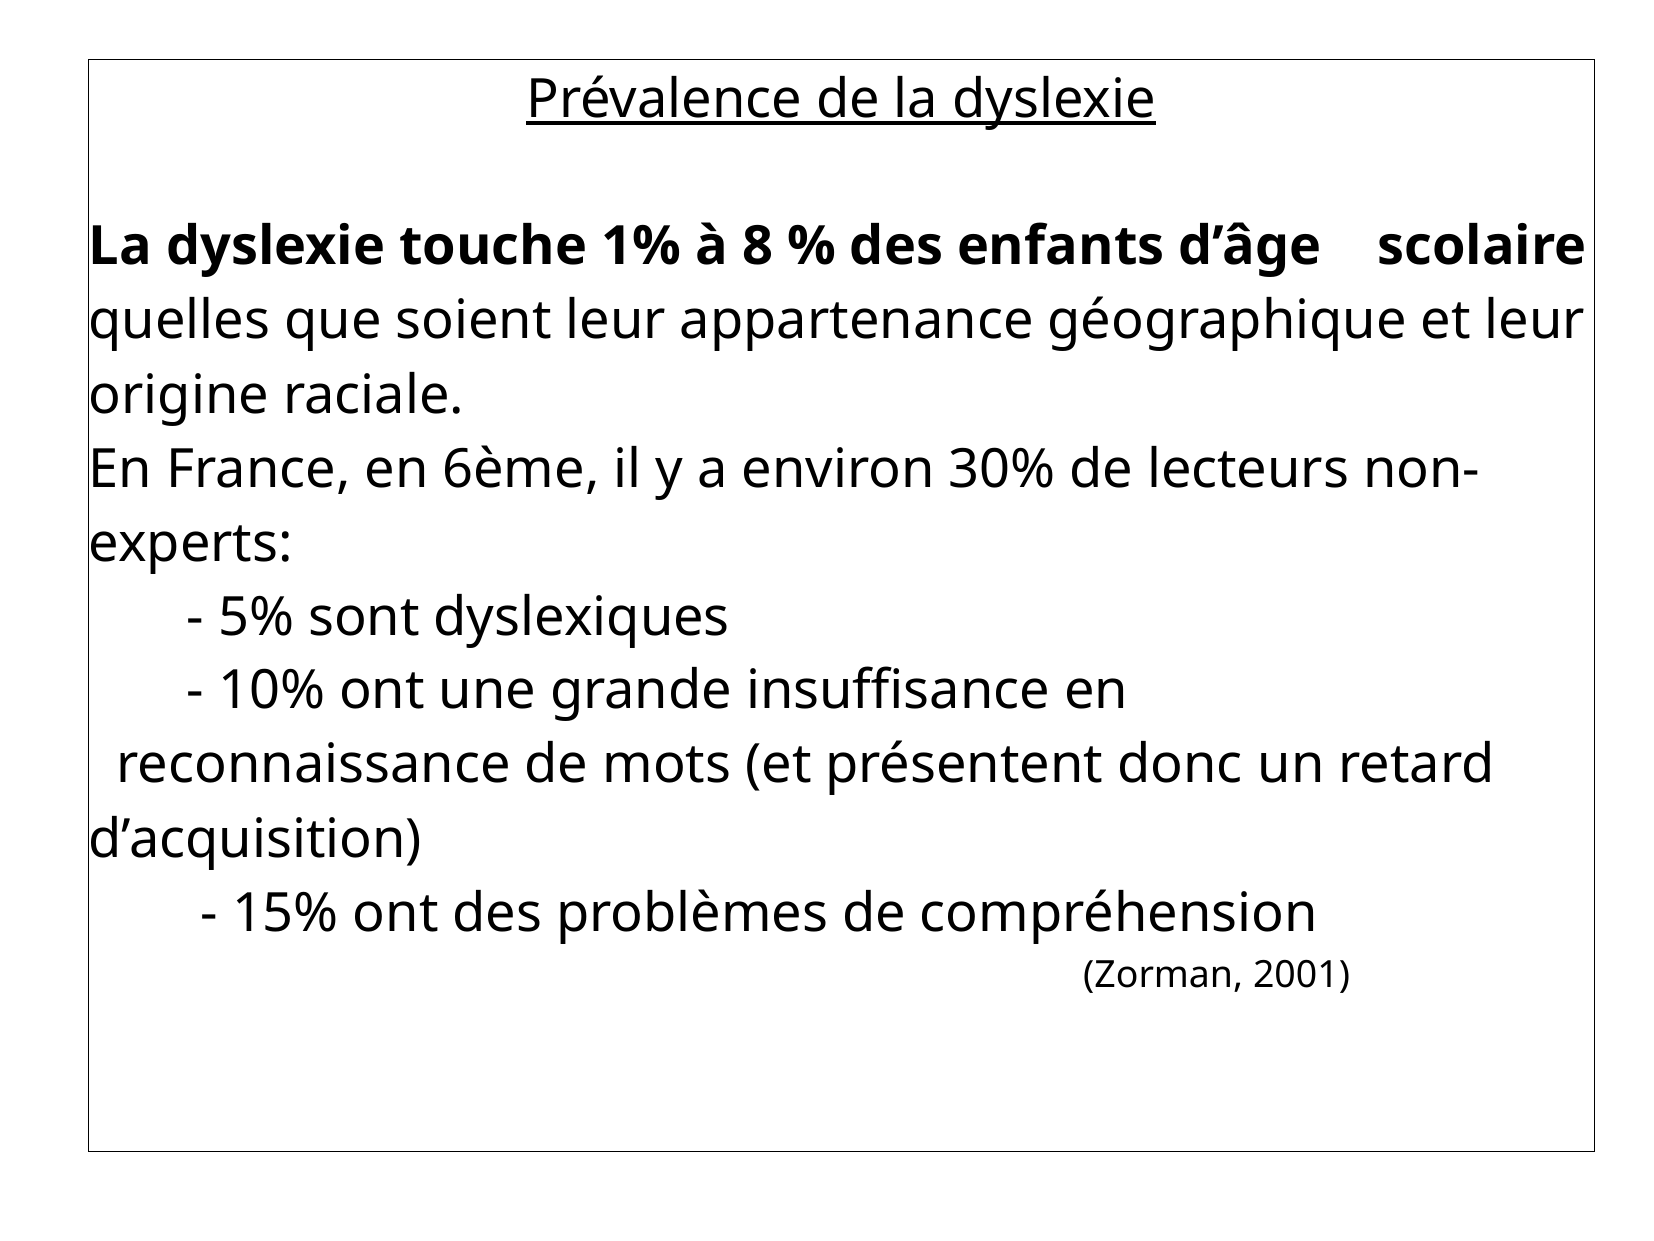

Prévalence de la dyslexie
La dyslexie touche 1% à 8 % des enfants d’âge scolaire quelles que soient leur appartenance géographique et leur origine raciale.
En France, en 6ème, il y a environ 30% de lecteurs non-experts:
 - 5% sont dyslexiques
 - 10% ont une grande insuffisance en reconnaissance de mots (et présentent donc un retard 	 d’acquisition)
 - 15% ont des problèmes de compréhension
 (Zorman, 2001)
(Zorman, 2001)